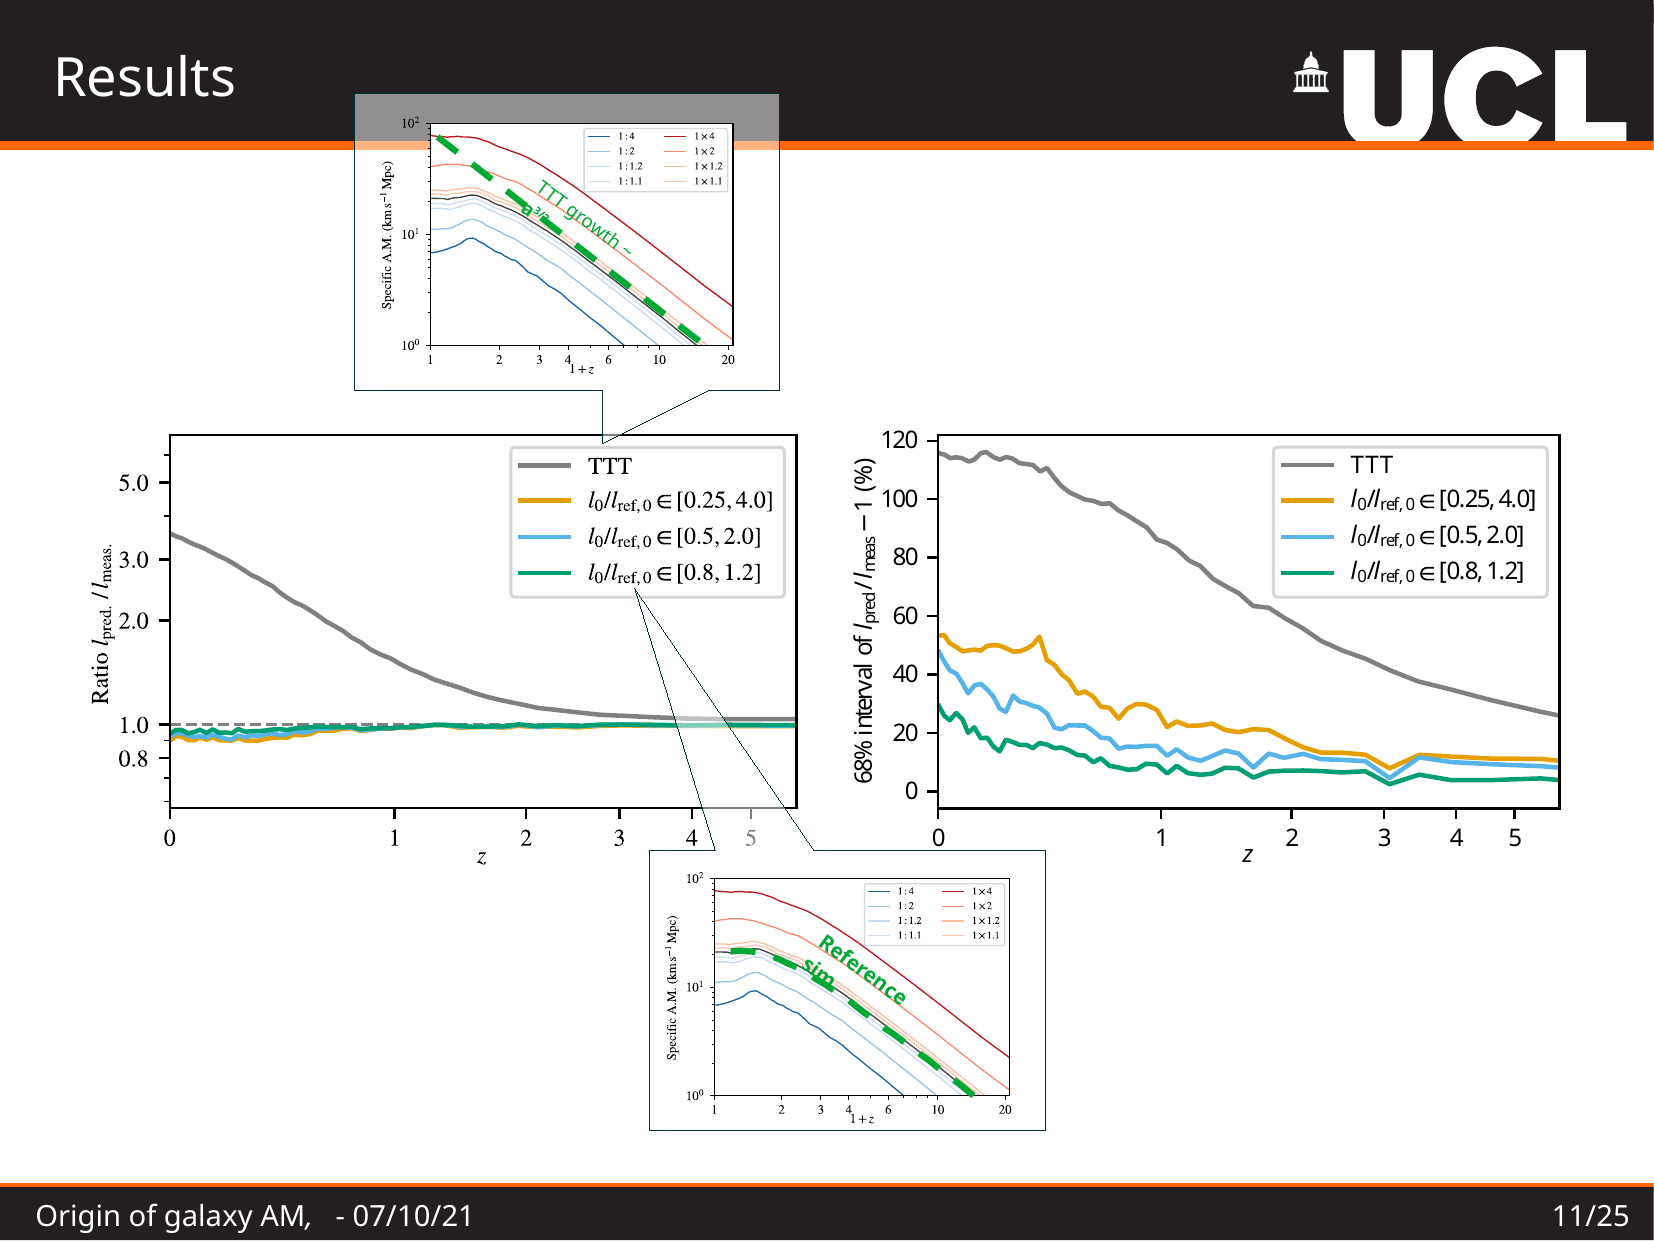

# Results
TTT growth ~ a3/2
Reference sim
03 September 2021
11